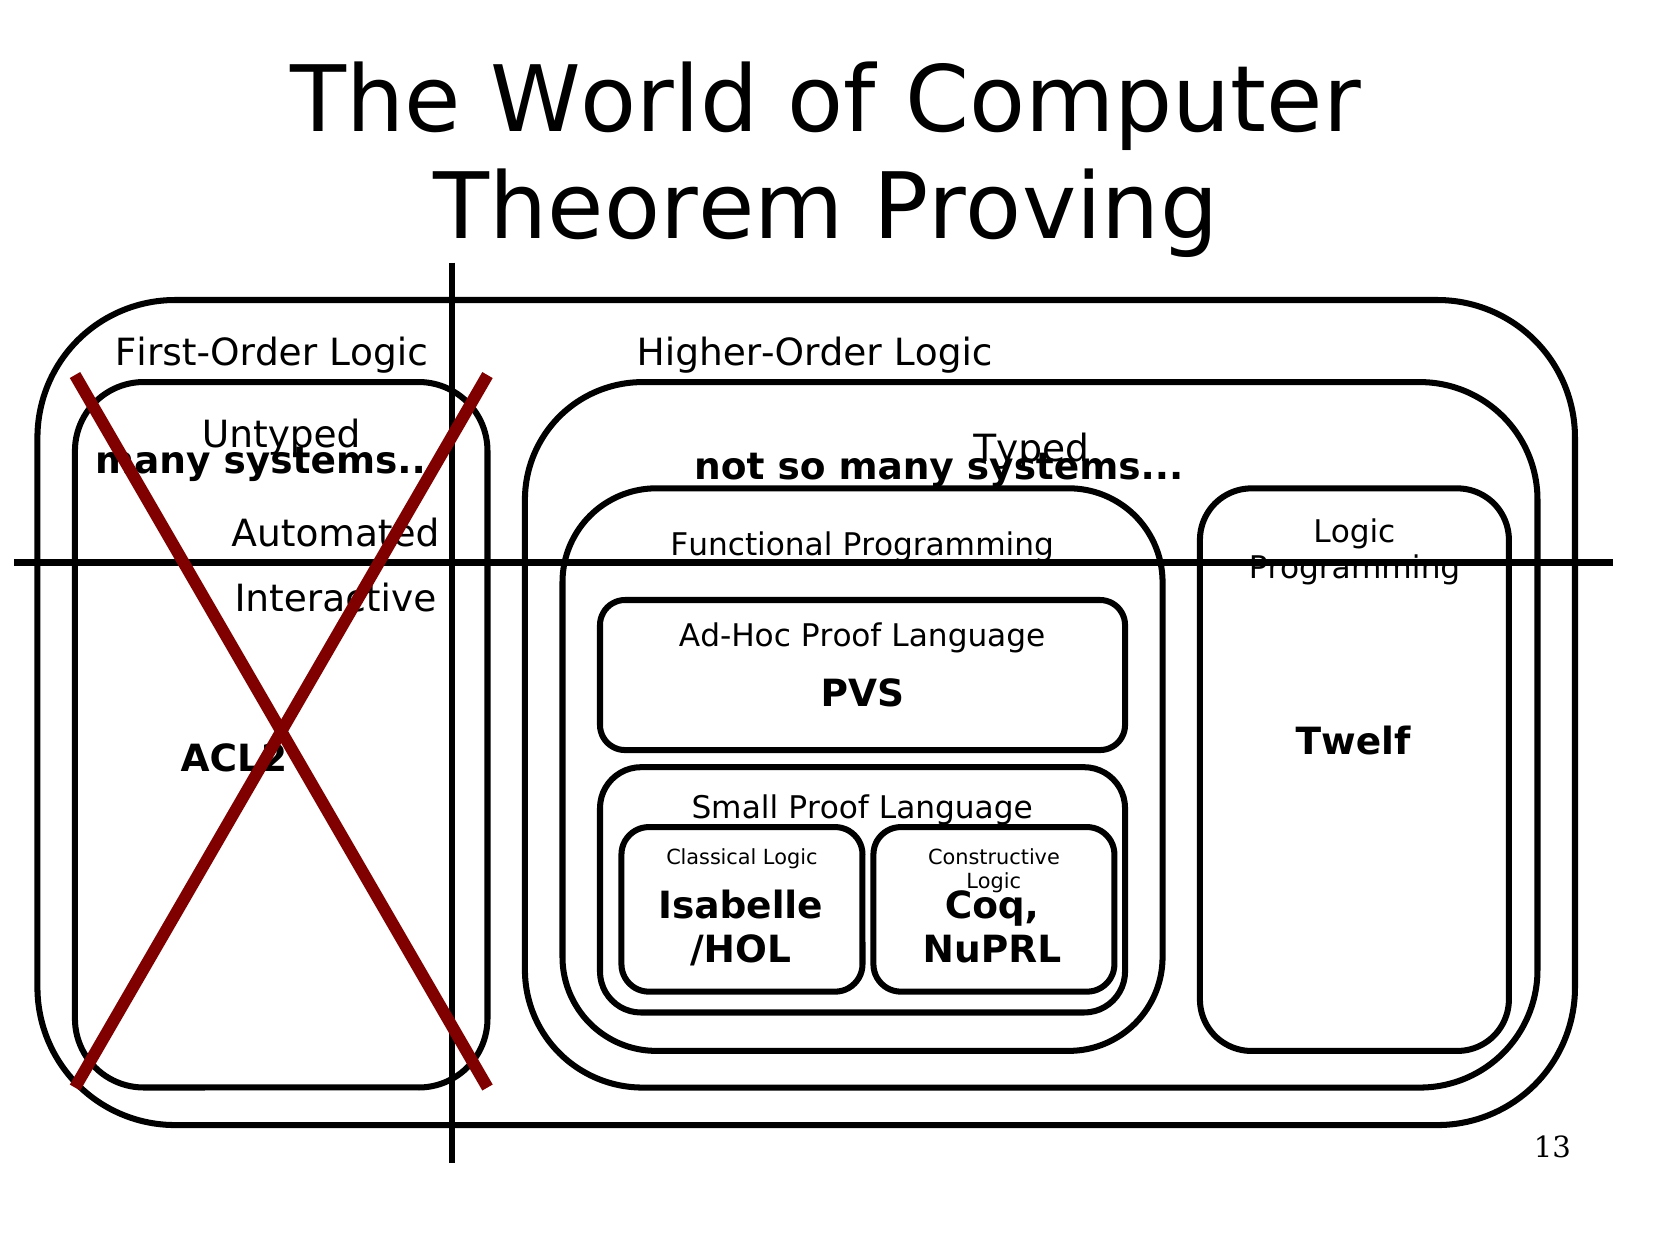

# The World of Computer Theorem Proving
First-Order Logic
Higher-Order Logic
Untyped
Typed
many systems...
not so many systems...
Functional Programming
Logic Programming
Automated
Interactive
Ad-Hoc Proof Language
PVS
Twelf
ACL2
Small Proof Language
Classical Logic
Constructive Logic
Isabelle
/HOL
Coq,
NuPRL
13